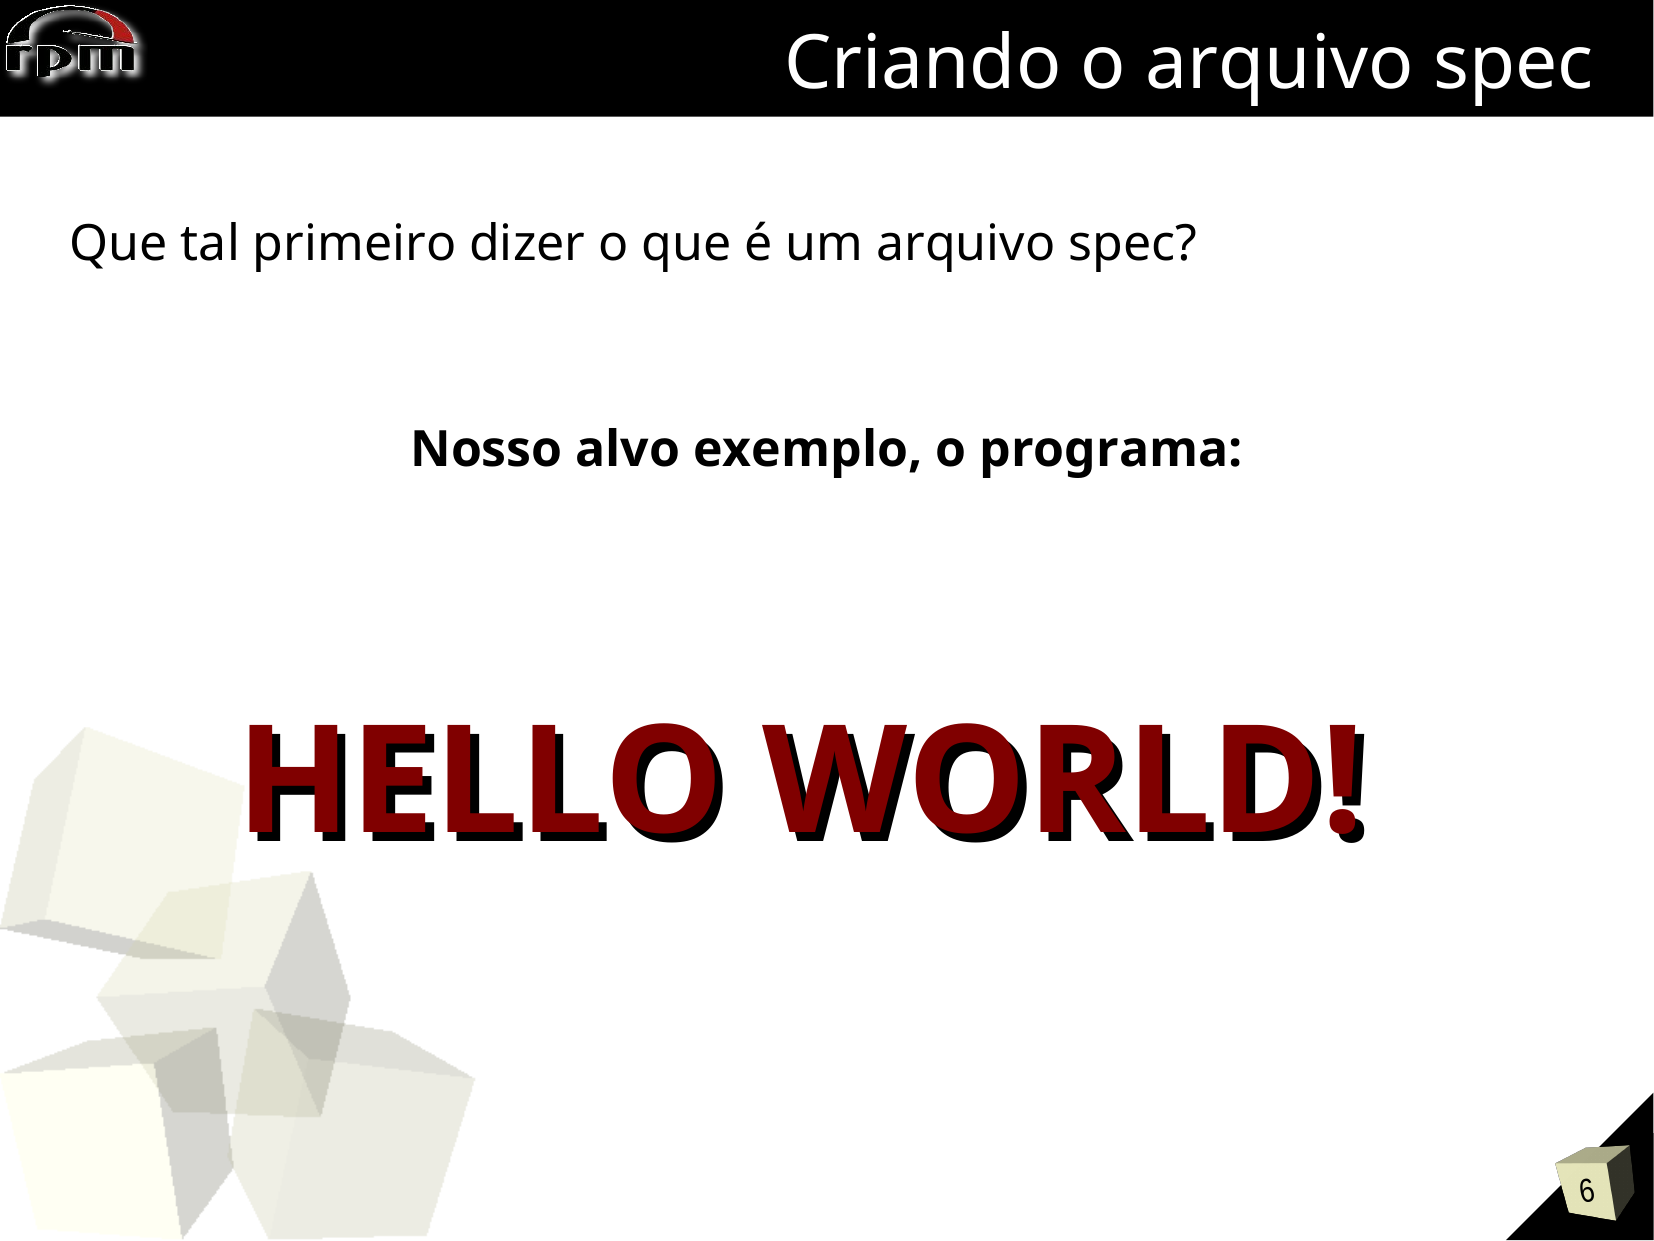

# Criando o arquivo spec
 Que tal primeiro dizer o que é um arquivo spec?
Nosso alvo exemplo, o programa:
HELLO WORLD!